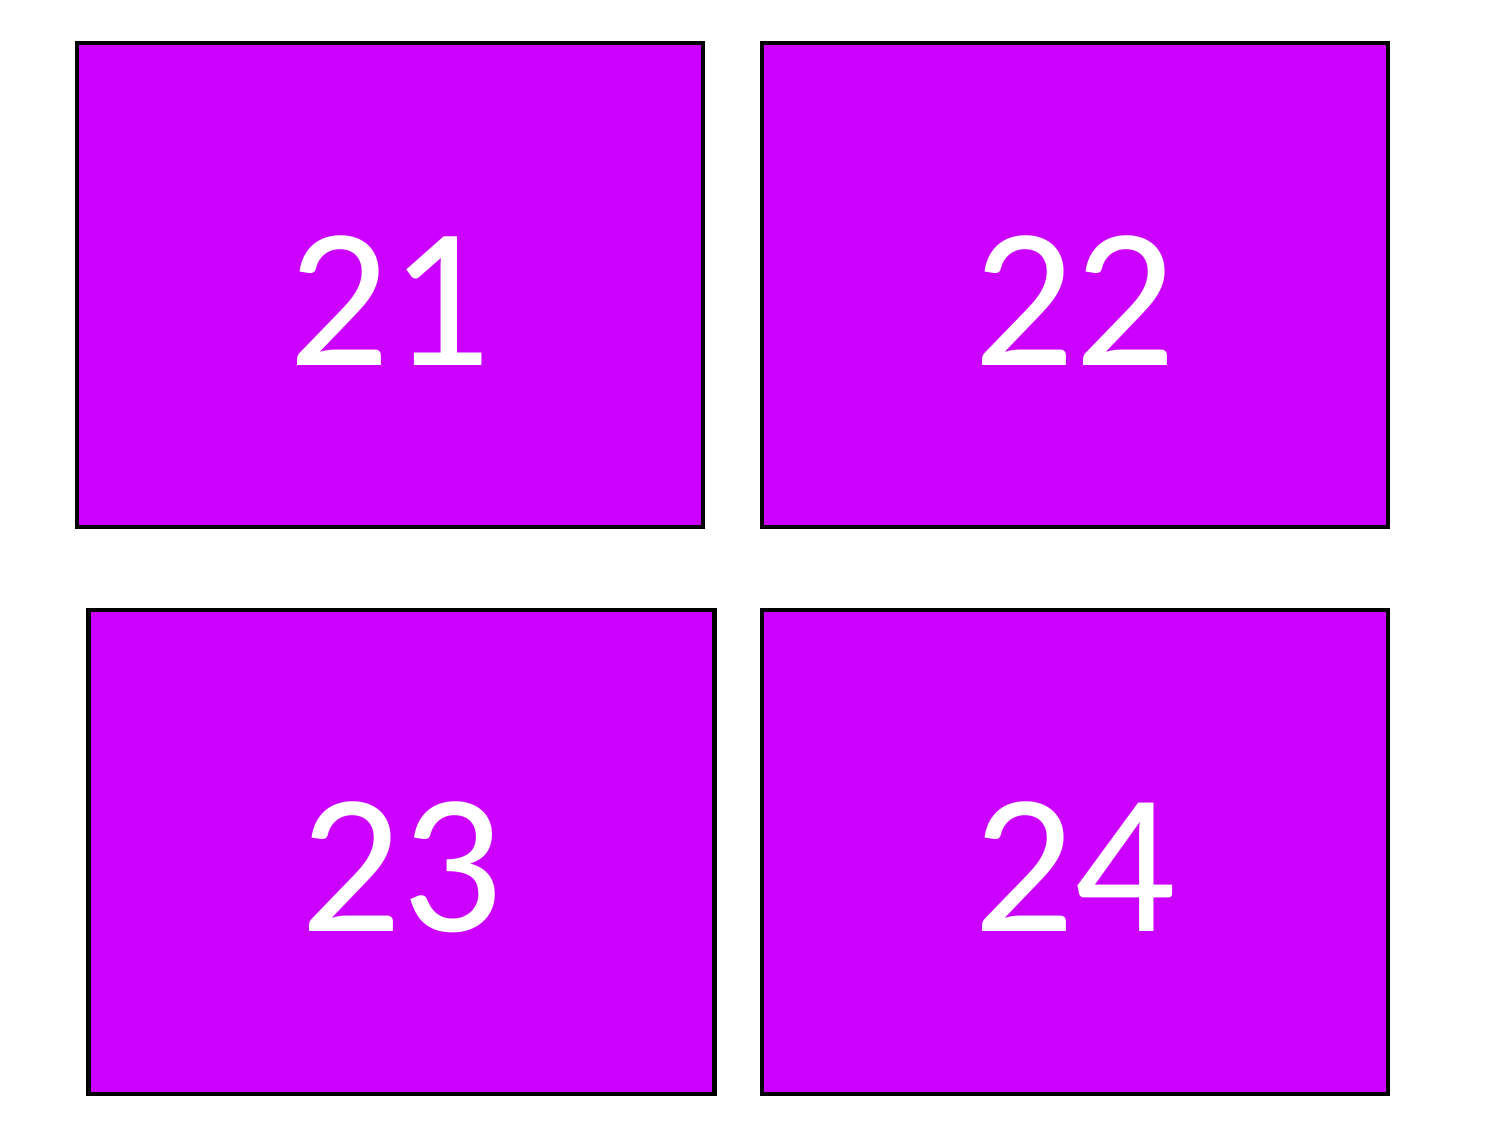

Jakým způsobem můžeme dvě tělesa z různých látek zelektrovat?
21
Jaké náboje mohou tělesa zelektrováním získat?
22
Jaké náboje musí mít dvě zelektrovaná tělesa, aby se přitahovaly?
23
Jaké náboje musí mít
dvě zelektrovaná tělesa, aby se odpuzovaly?
24